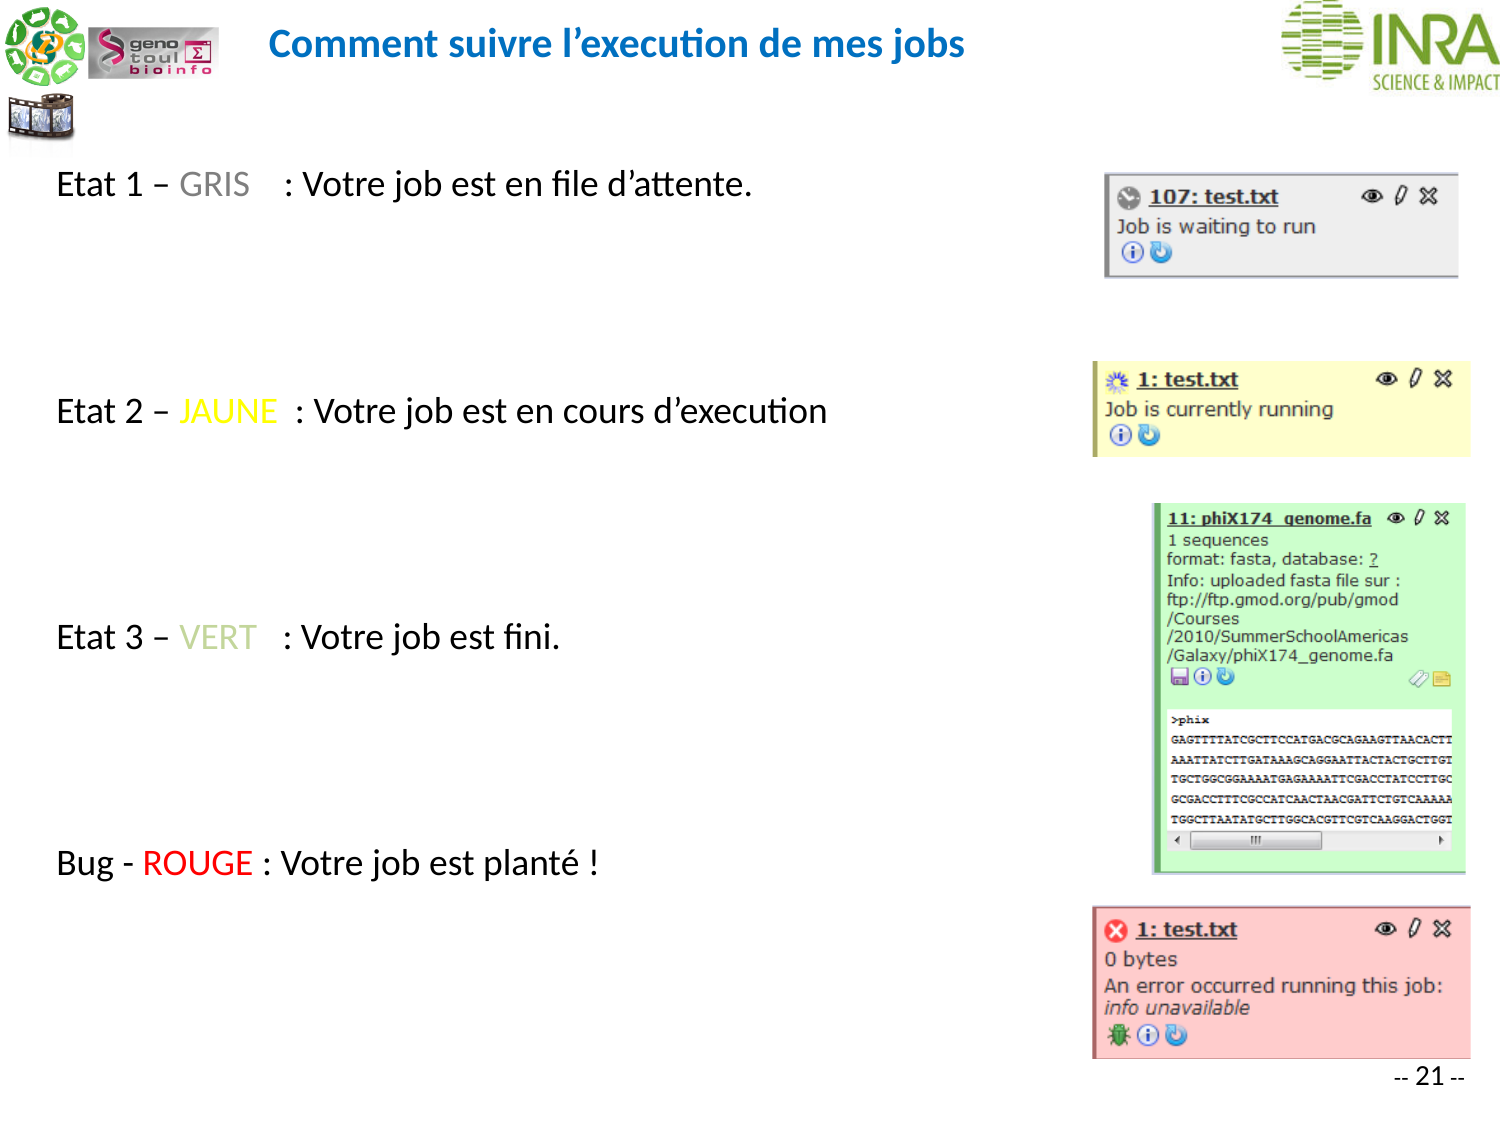

Comment suivre l’execution de mes jobs
Etat 1 – GRIS : Votre job est en file d’attente.
Etat 2 – JAUNE : Votre job est en cours d’execution
Etat 3 – VERT : Votre job est fini.
Bug - ROUGE : Votre job est planté !